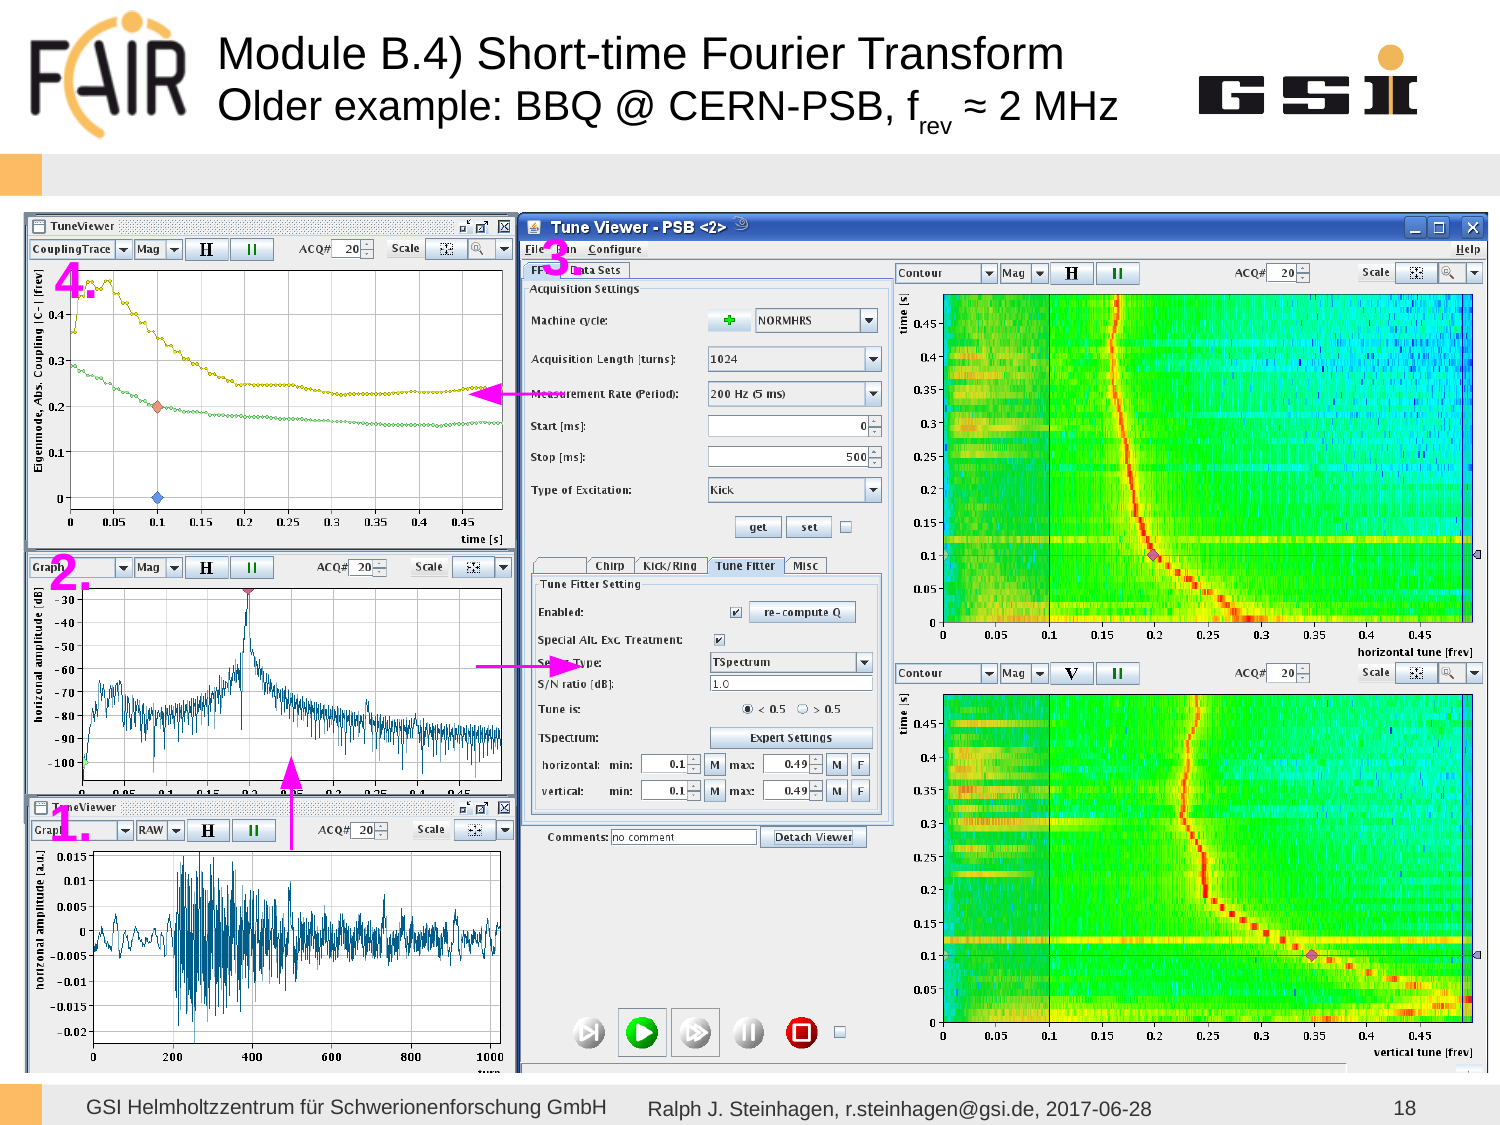

# Module B.4) Short-time Fourier Transform Older example: BBQ @ CERN-PSB, frev ≈ 2 MHz
3.
4.
2.
1.